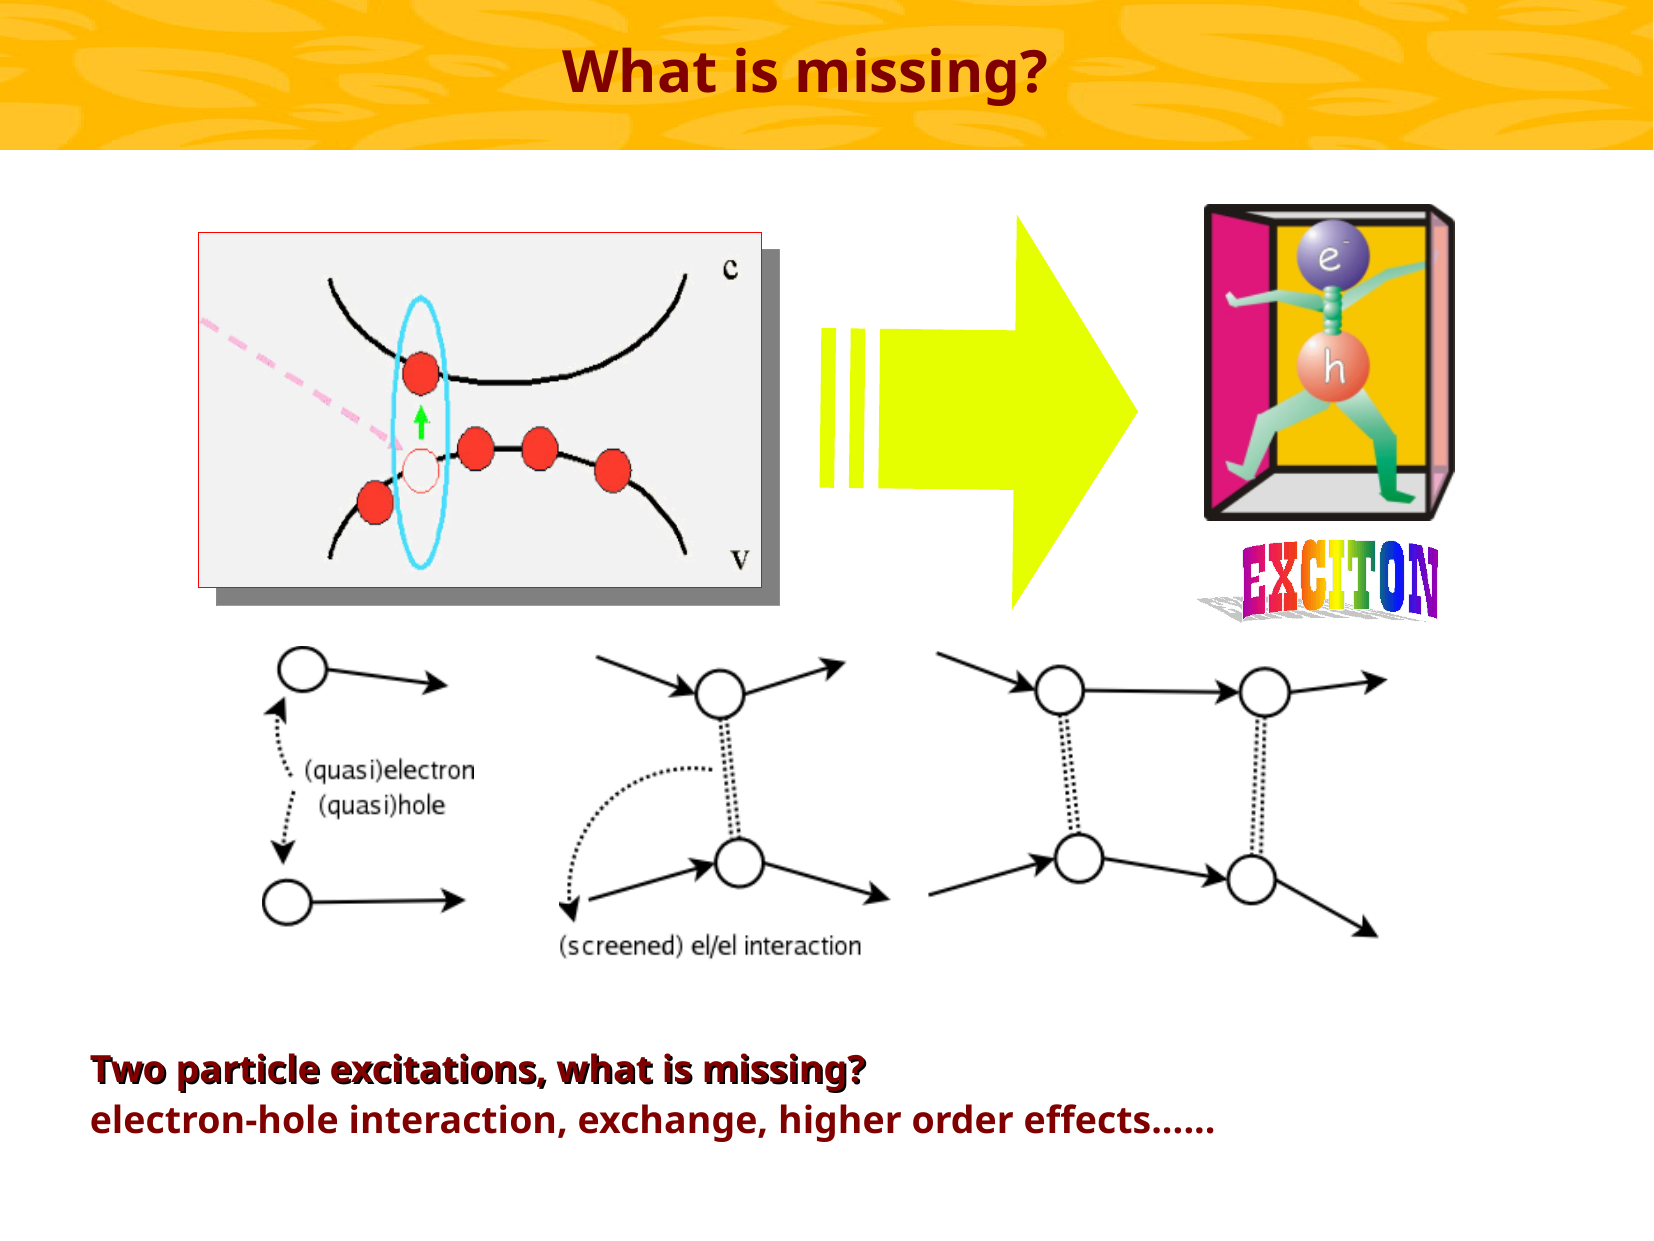

What is missing?
Two particle excitations, what is missing?
electron-hole interaction, exchange, higher order effects......